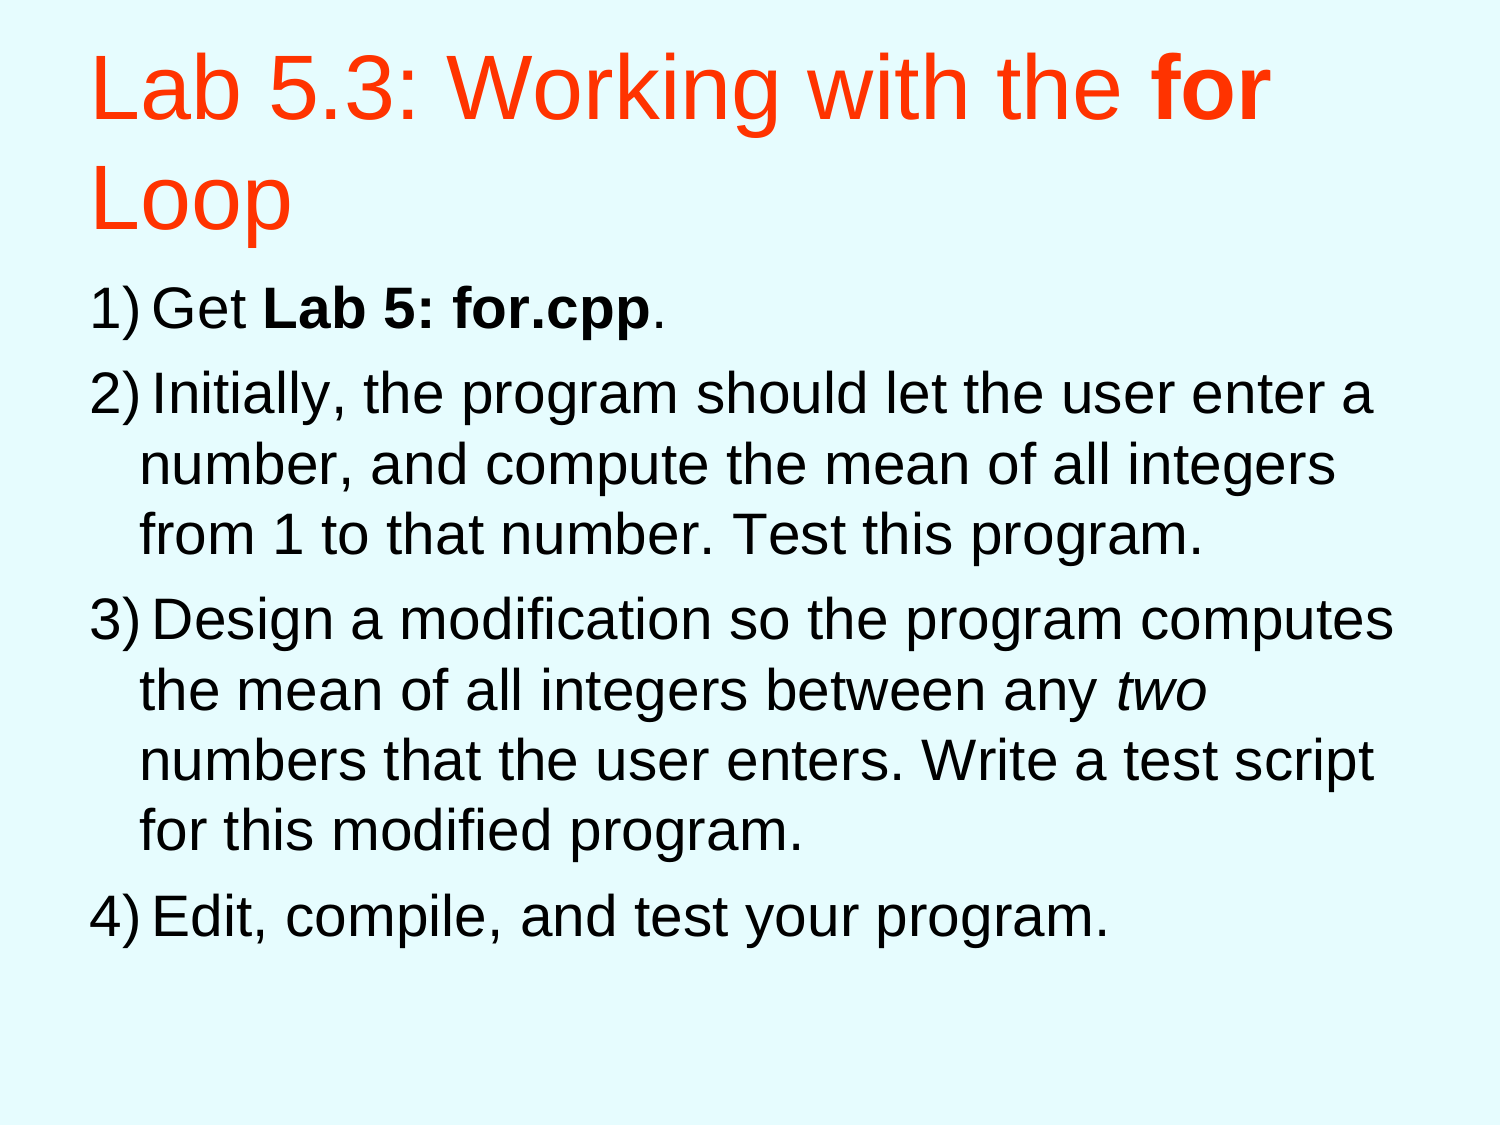

# Lab 5.3: Working with the for Loop
 Get Lab 5: for.cpp.
 Initially, the program should let the user enter a number, and compute the mean of all integers from 1 to that number. Test this program.
 Design a modification so the program computes the mean of all integers between any two numbers that the user enters. Write a test script for this modified program.
 Edit, compile, and test your program.